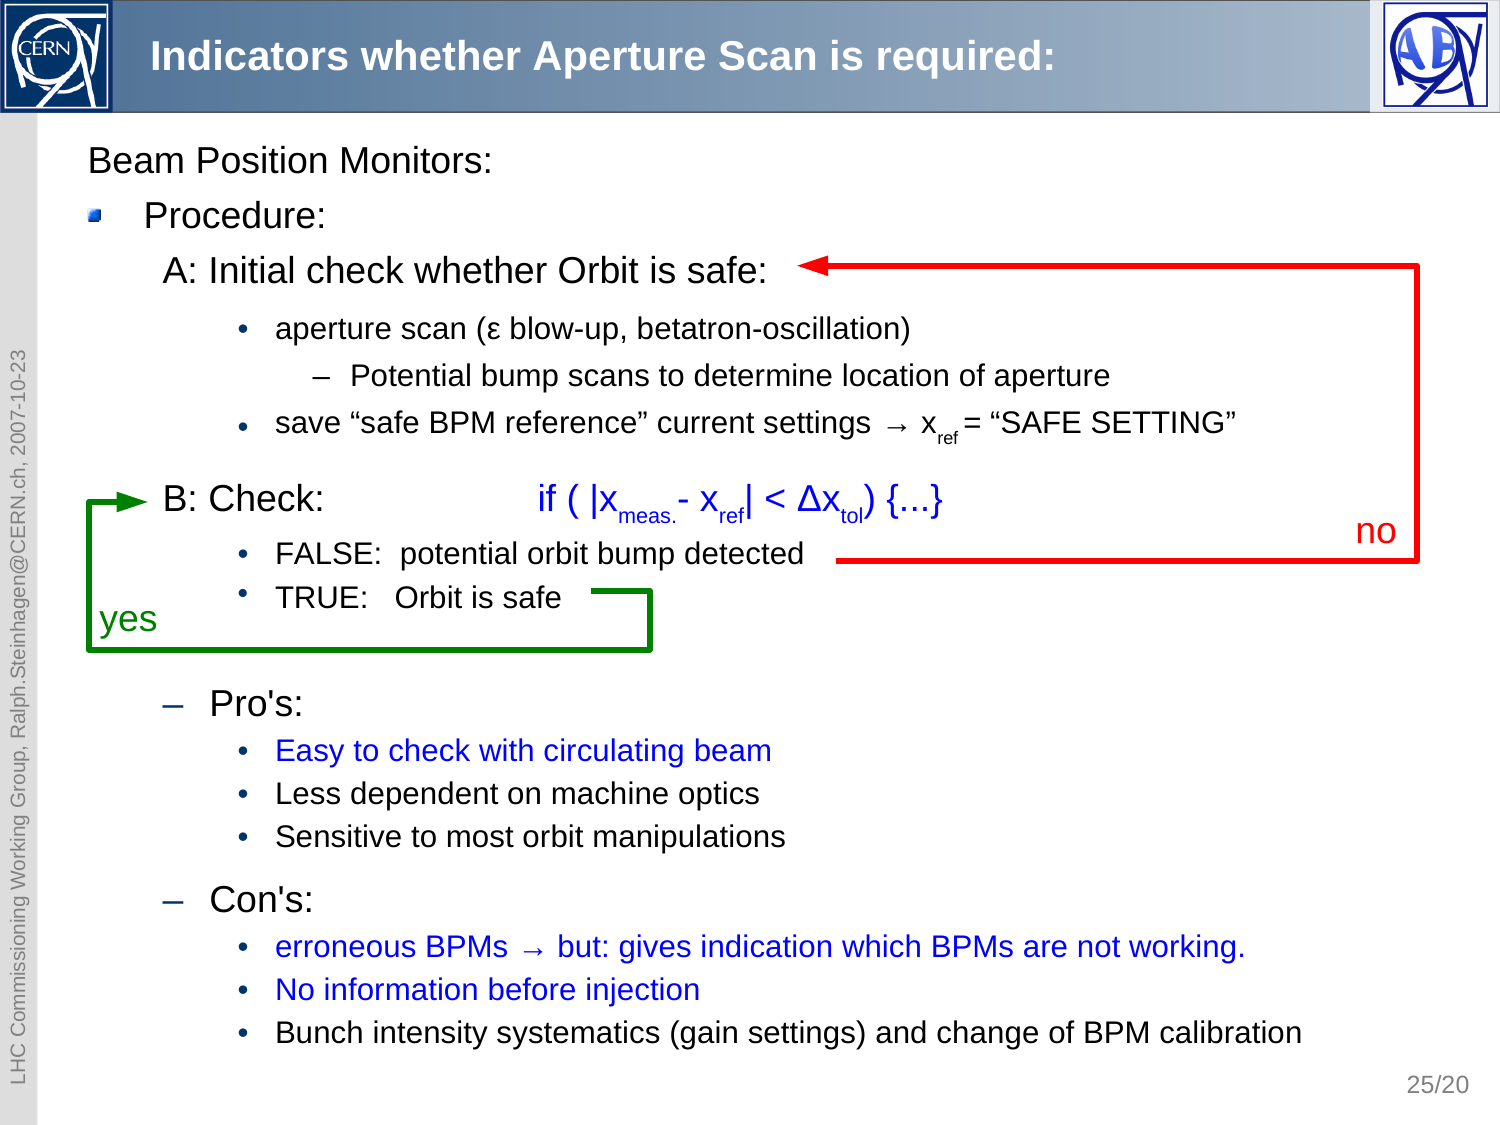

# Indicators whether Aperture Scan is required:
Beam Position Monitors:
Procedure:
A: Initial check whether Orbit is safe:
aperture scan (ε blow-up, betatron-oscillation)
Potential bump scans to determine location of aperture
save “safe BPM reference” current settings → xref = “SAFE SETTING”
B: Check:		if ( |xmeas.- xref| < Δxtol) {...}
FALSE: potential orbit bump detected
TRUE: Orbit is safe
Pro's:
Easy to check with circulating beam
Less dependent on machine optics
Sensitive to most orbit manipulations
Con's:
erroneous BPMs → but: gives indication which BPMs are not working.
No information before injection
Bunch intensity systematics (gain settings) and change of BPM calibration
no
yes